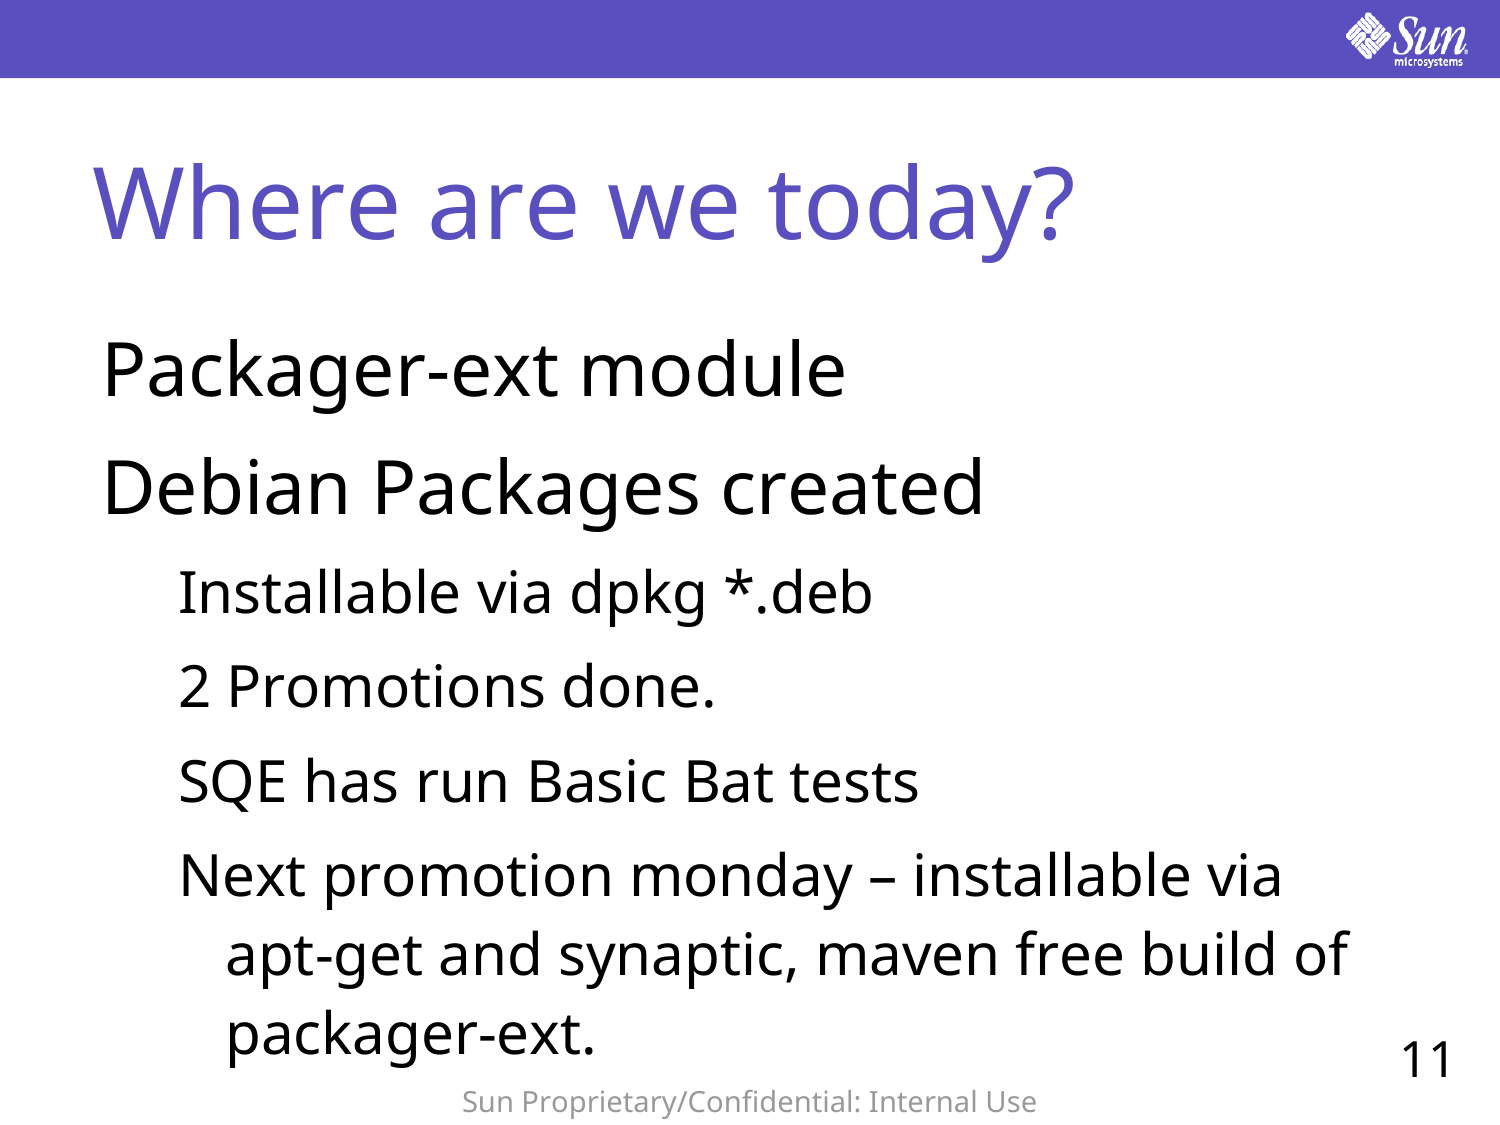

# Where are we today?
Packager-ext module
Debian Packages created
Installable via dpkg *.deb
2 Promotions done.
SQE has run Basic Bat tests
Next promotion monday – installable via apt-get and synaptic, maven free build of packager-ext.